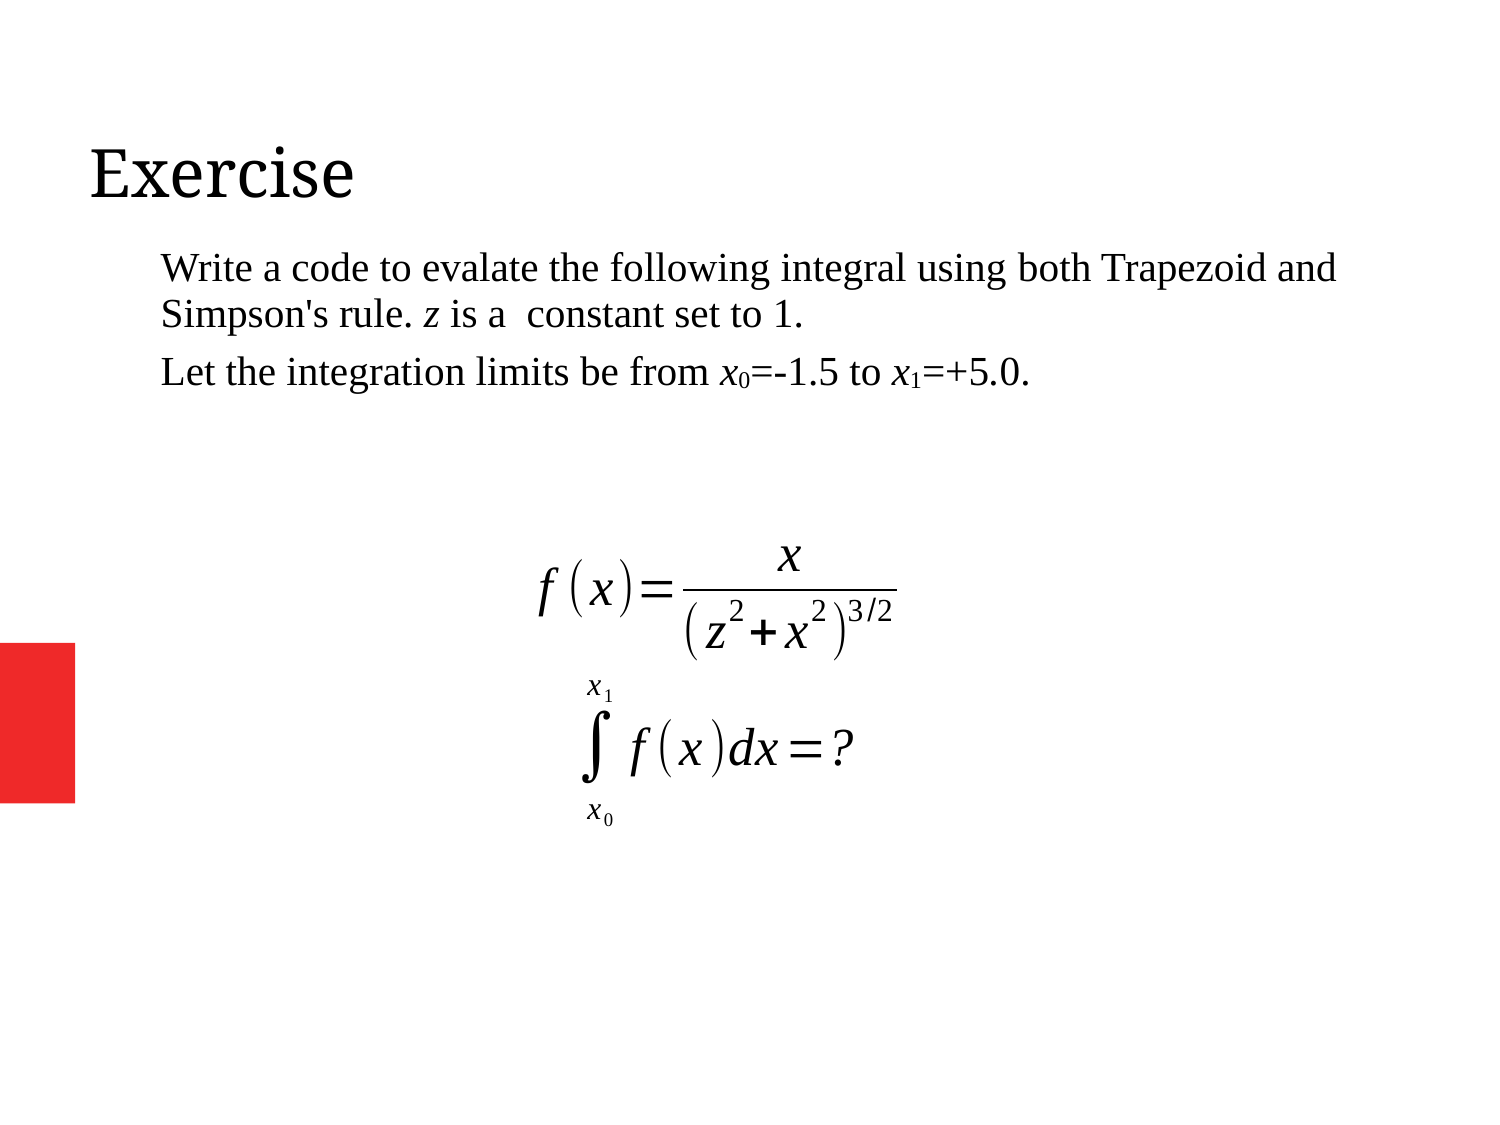

# Exercise
Write a code to evalate the following integral using both Trapezoid and Simpson's rule. z is a constant set to 1.
Let the integration limits be from x0=-1.5 to x1=+5.0.
.
.